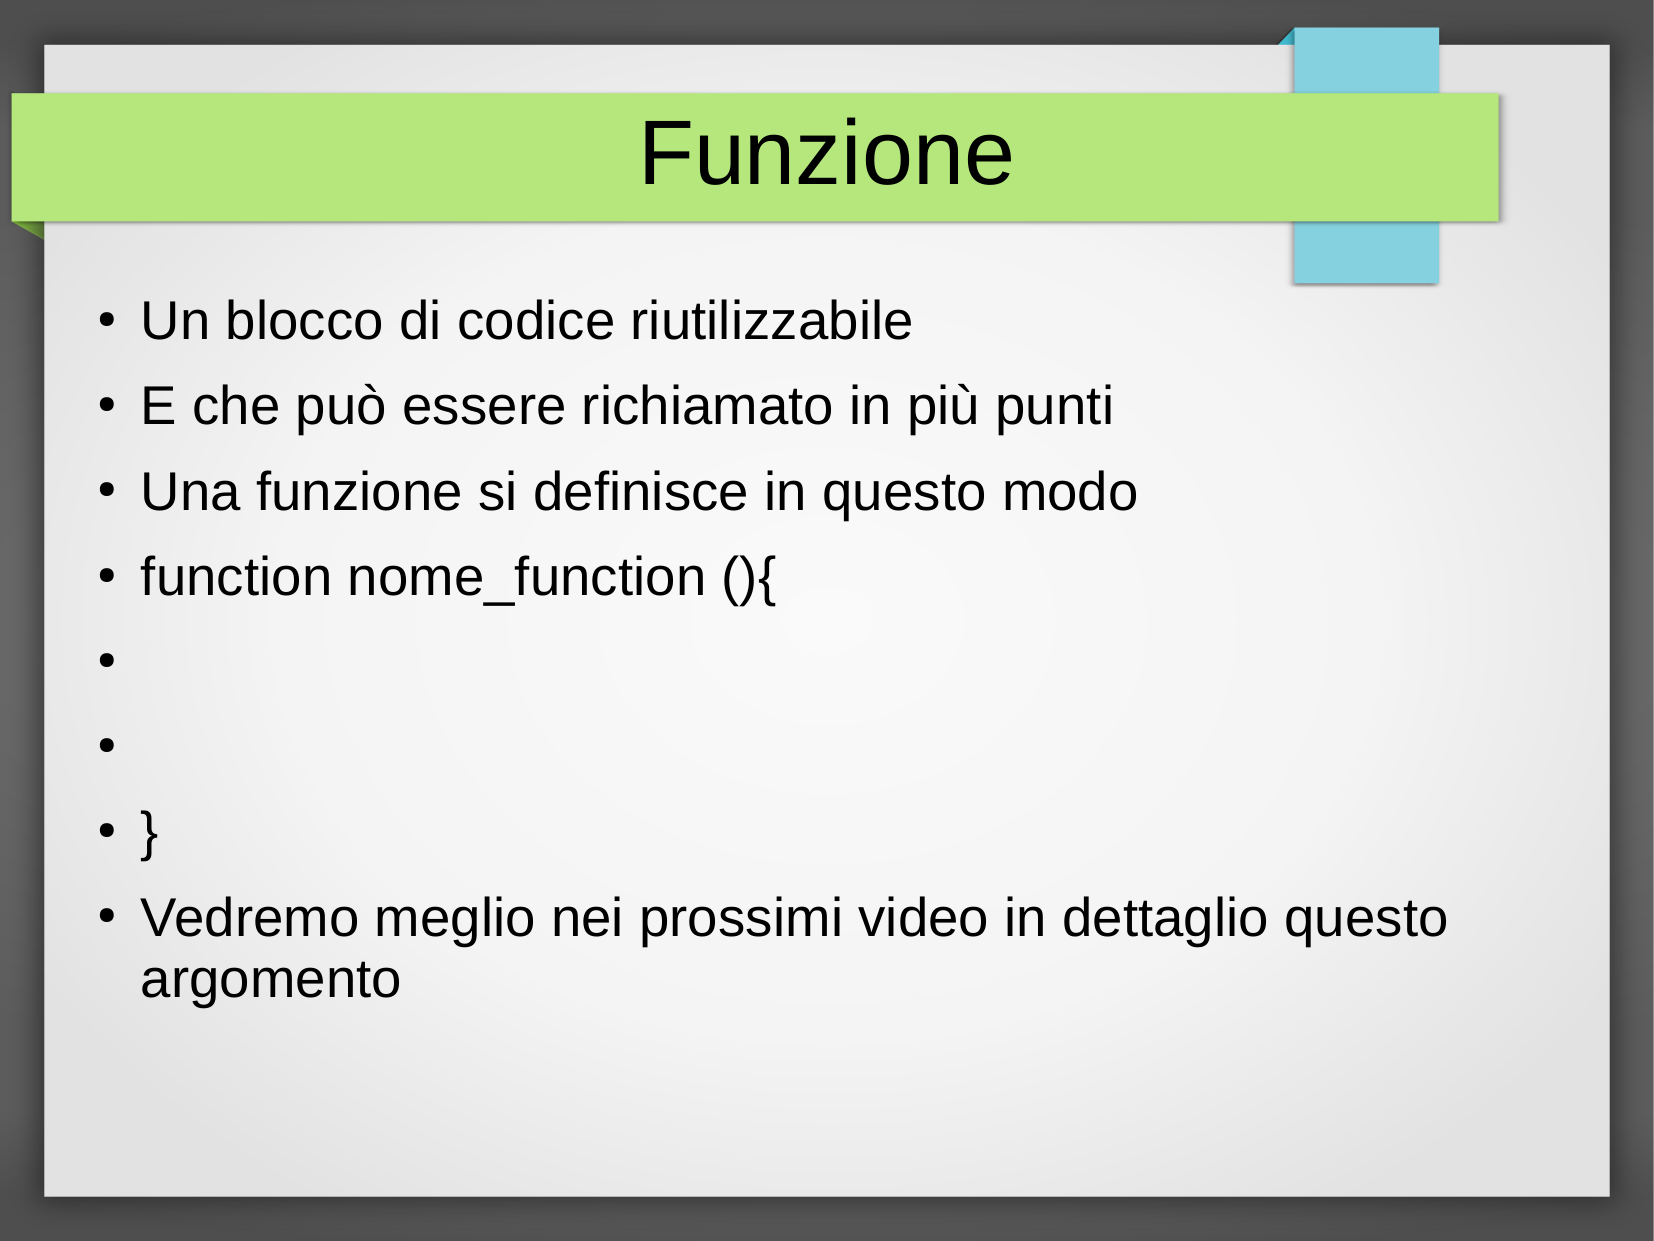

# Funzione
Un blocco di codice riutilizzabile
E che può essere richiamato in più punti
Una funzione si definisce in questo modo
function nome_function (){
}
Vedremo meglio nei prossimi video in dettaglio questo argomento